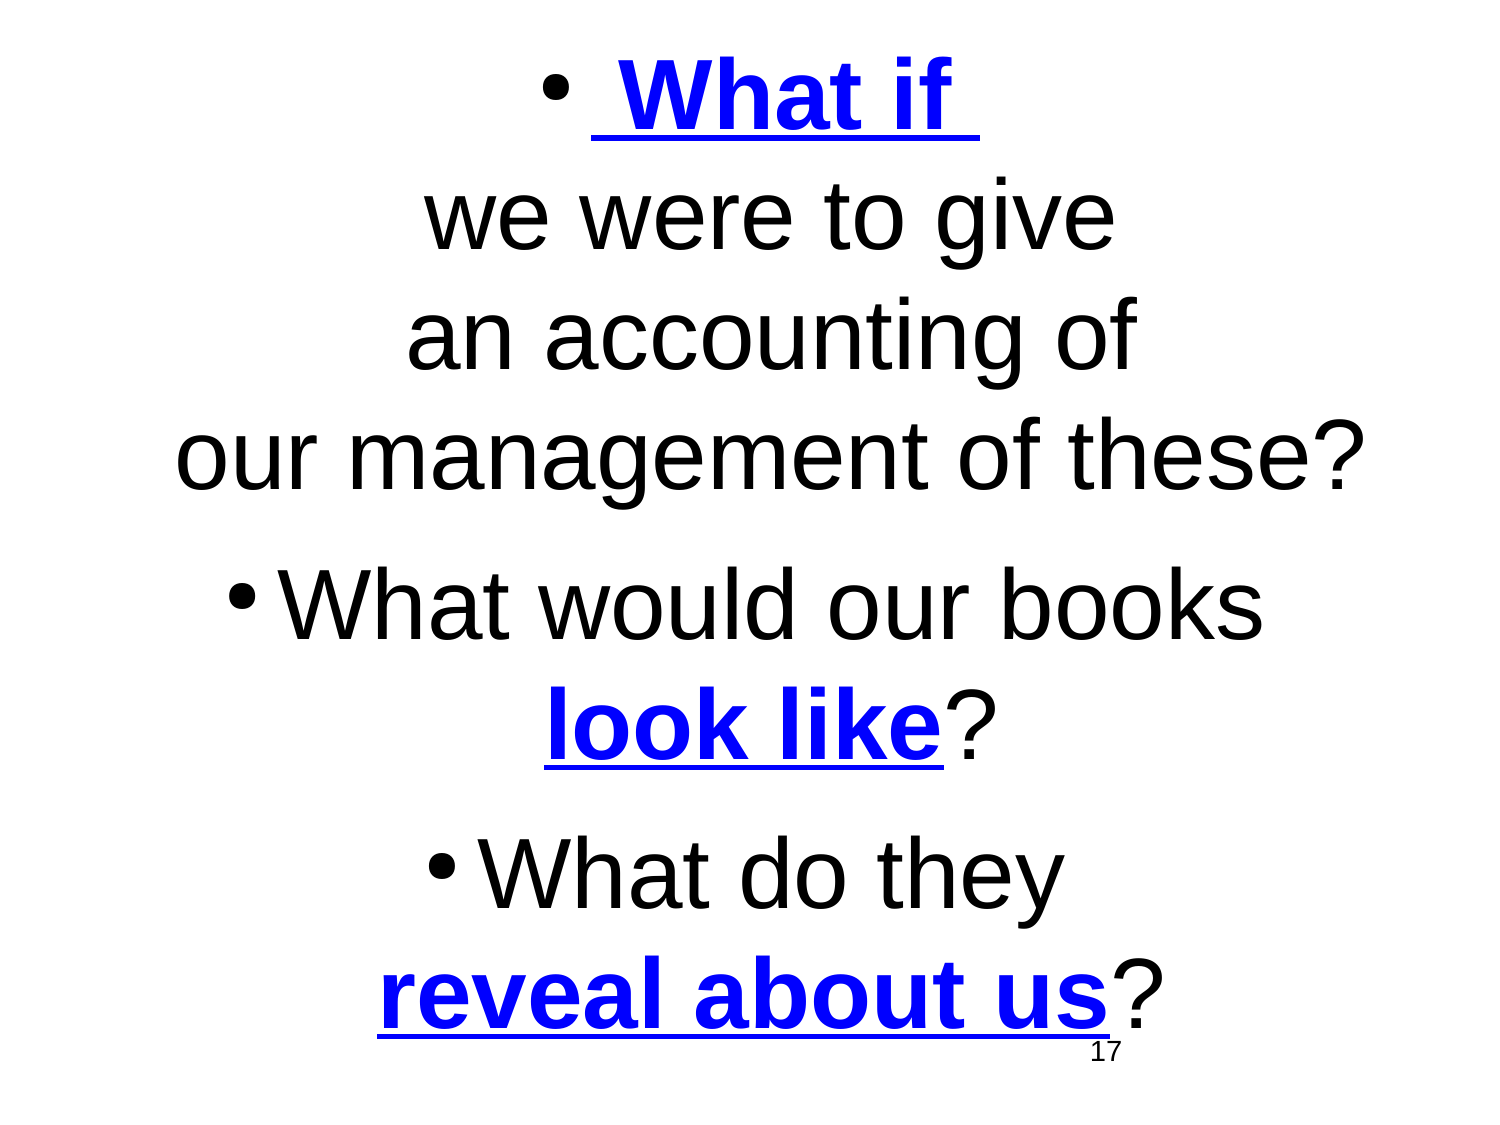

# What if we were to give an accounting of our management of these?
What would our books
look like?
What do they
reveal about us?
17